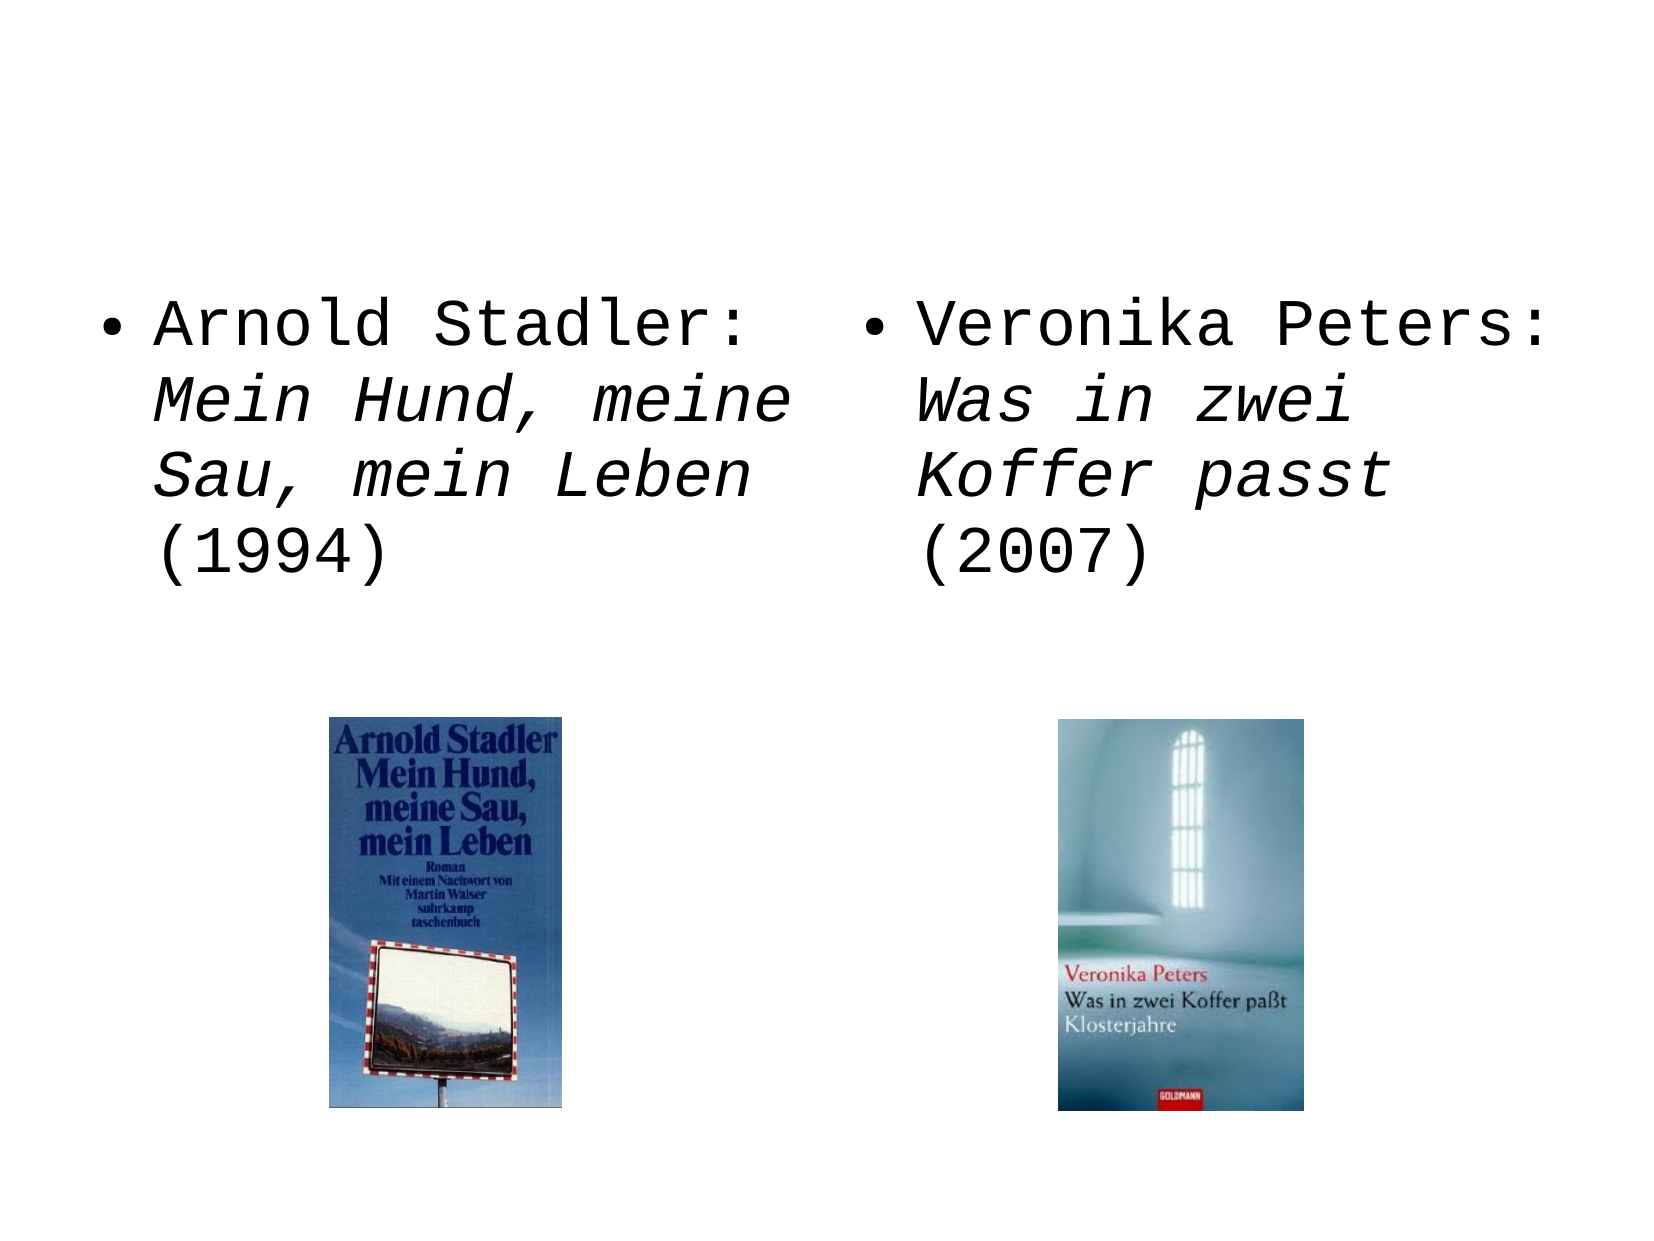

#
Arnold Stadler: Mein Hund, meine Sau, mein Leben (1994)
Veronika Peters: Was in zwei Koffer passt (2007)